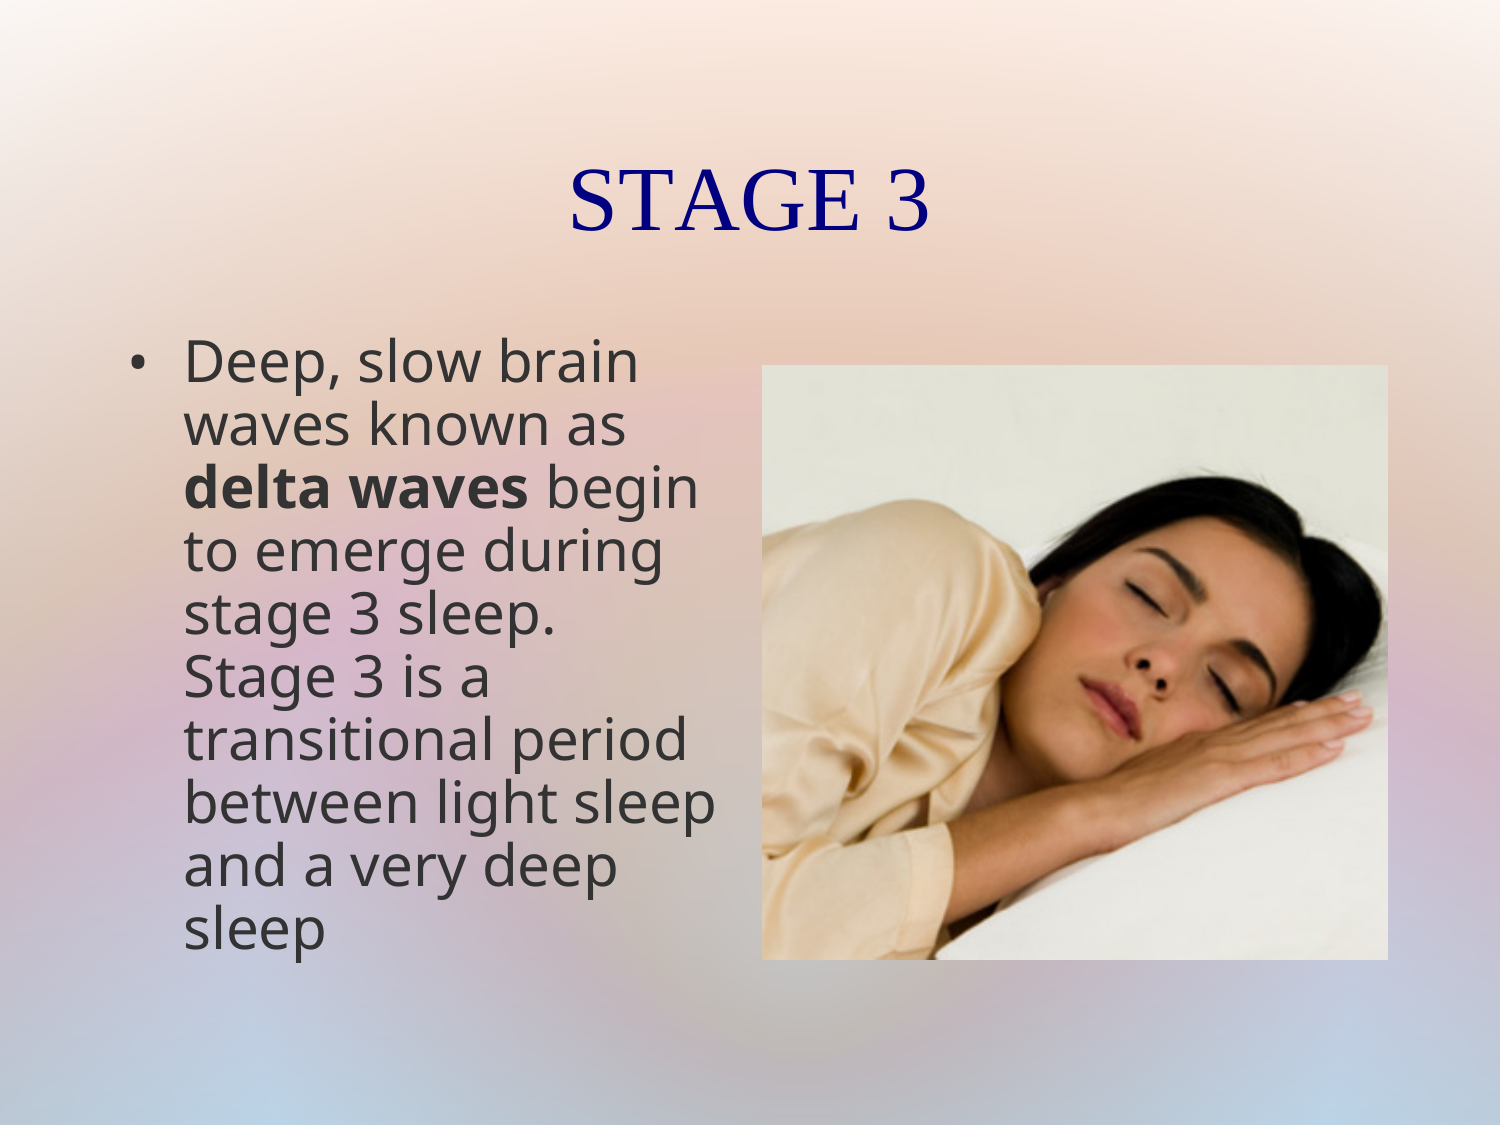

# STAGE 3
Deep, slow brain waves known as delta waves begin to emerge during stage 3 sleep. Stage 3 is a transitional period between light sleep and a very deep sleep